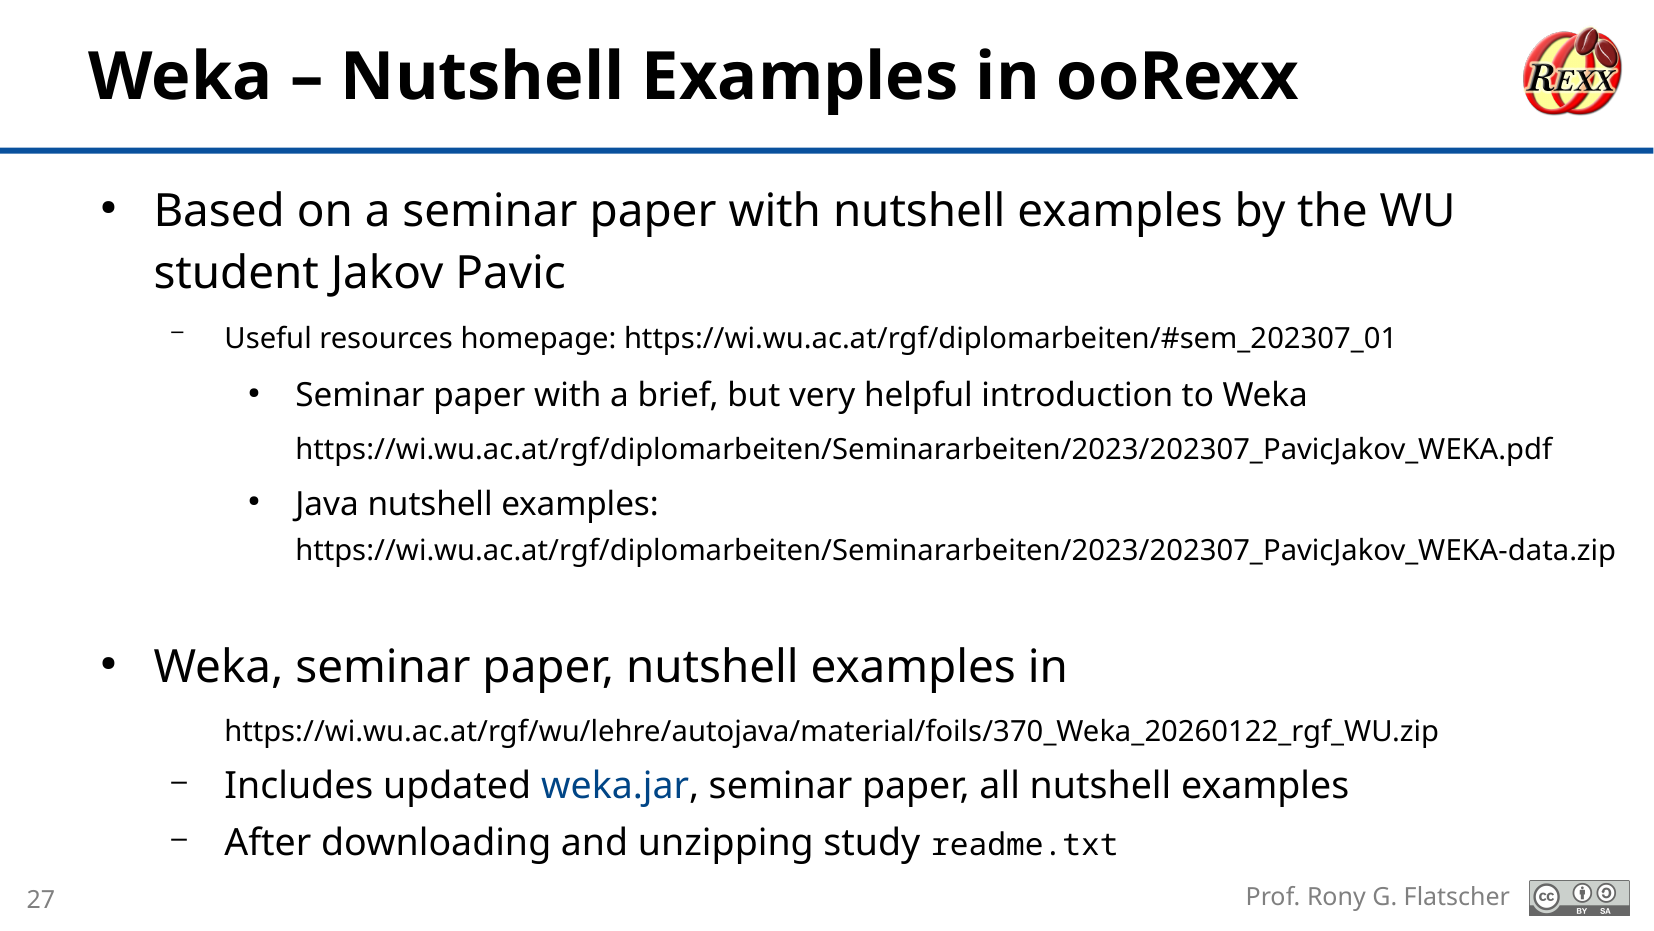

# Weka – Nutshell Examples in ooRexx
Based on a seminar paper with nutshell examples by the WU student Jakov Pavic
Useful resources homepage: https://wi.wu.ac.at/rgf/diplomarbeiten/#sem_202307_01
Seminar paper with a brief, but very helpful introduction to Weka
https://wi.wu.ac.at/rgf/diplomarbeiten/Seminararbeiten/2023/202307_PavicJakov_WEKA.pdf
Java nutshell examples: 	https://wi.wu.ac.at/rgf/diplomarbeiten/Seminararbeiten/2023/202307_PavicJakov_WEKA-data.zip
Weka, seminar paper, nutshell examples in
https://wi.wu.ac.at/rgf/wu/lehre/autojava/material/foils/370_Weka_20260122_rgf_WU.zip
Includes updated weka.jar, seminar paper, all nutshell examples
After downloading and unzipping study readme.txt